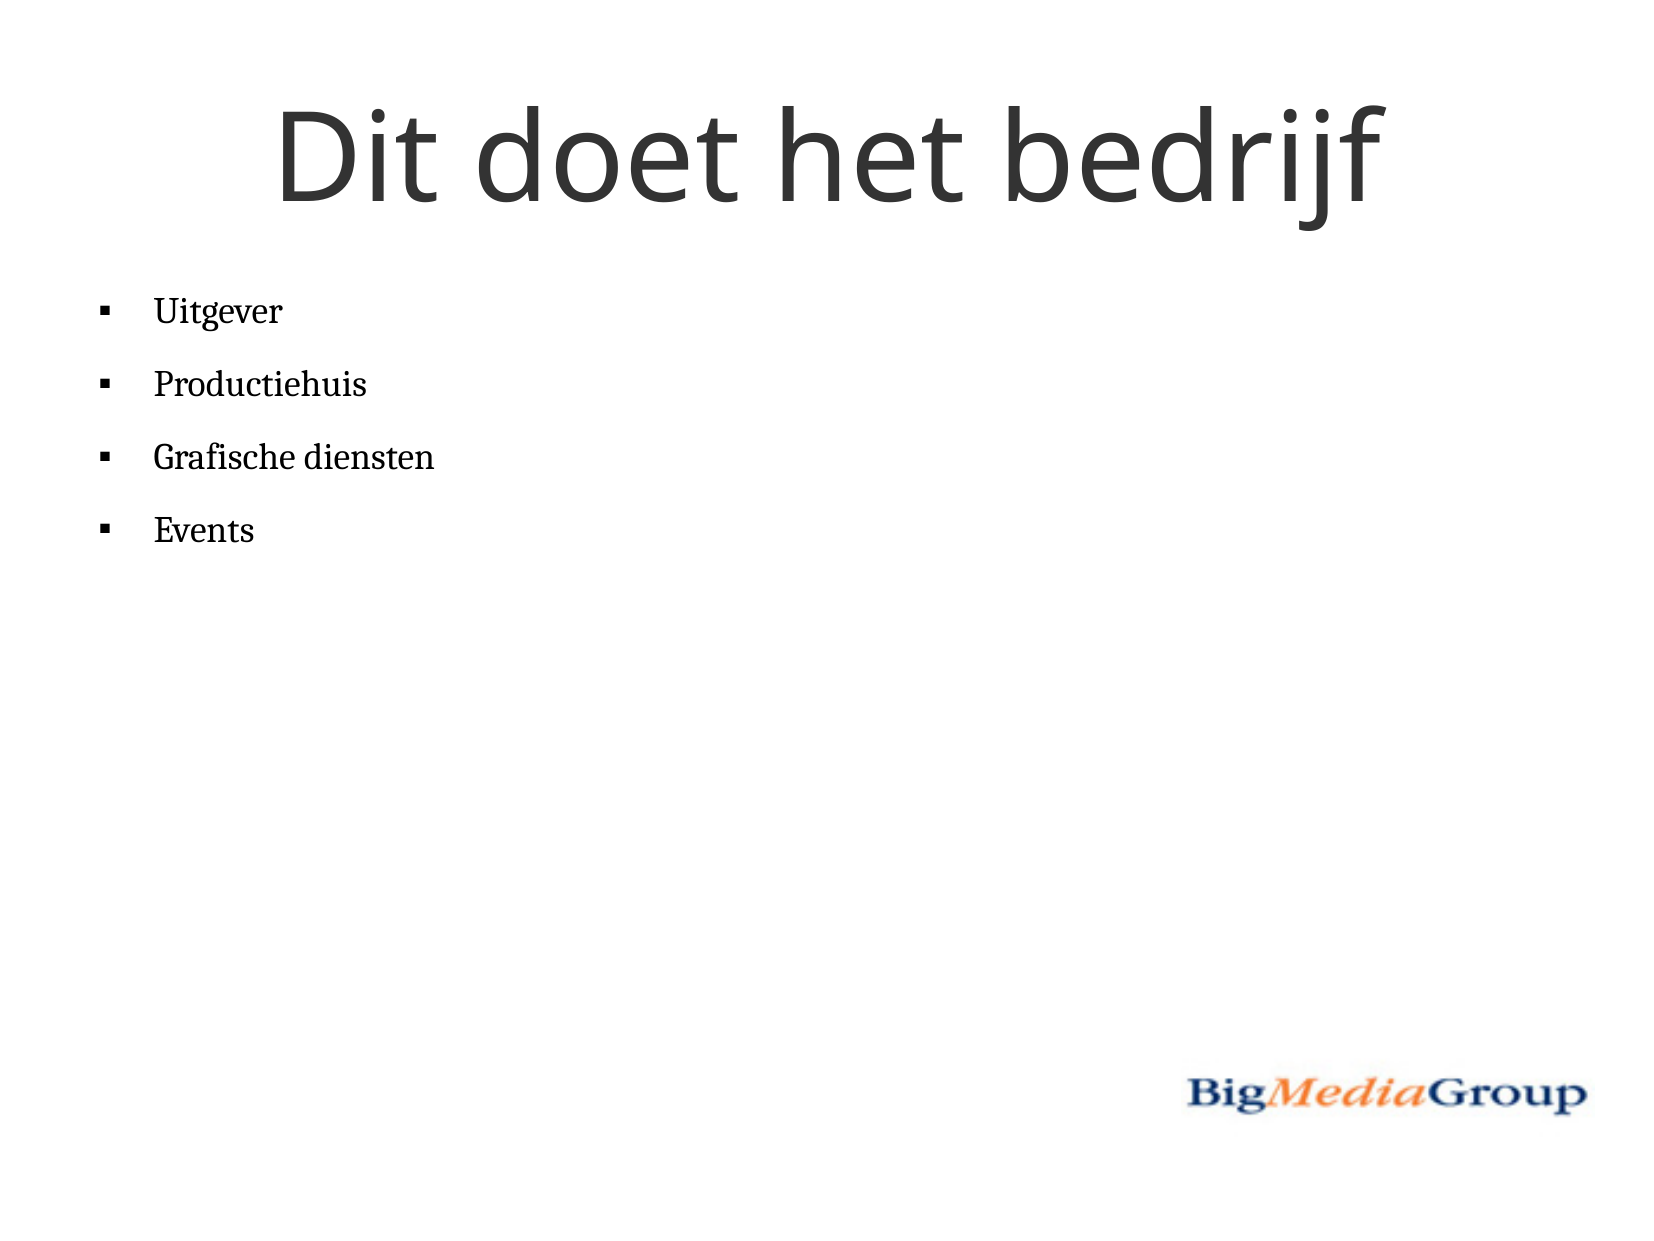

# Dit doet het bedrijf
Uitgever
Productiehuis
Grafische diensten
Events